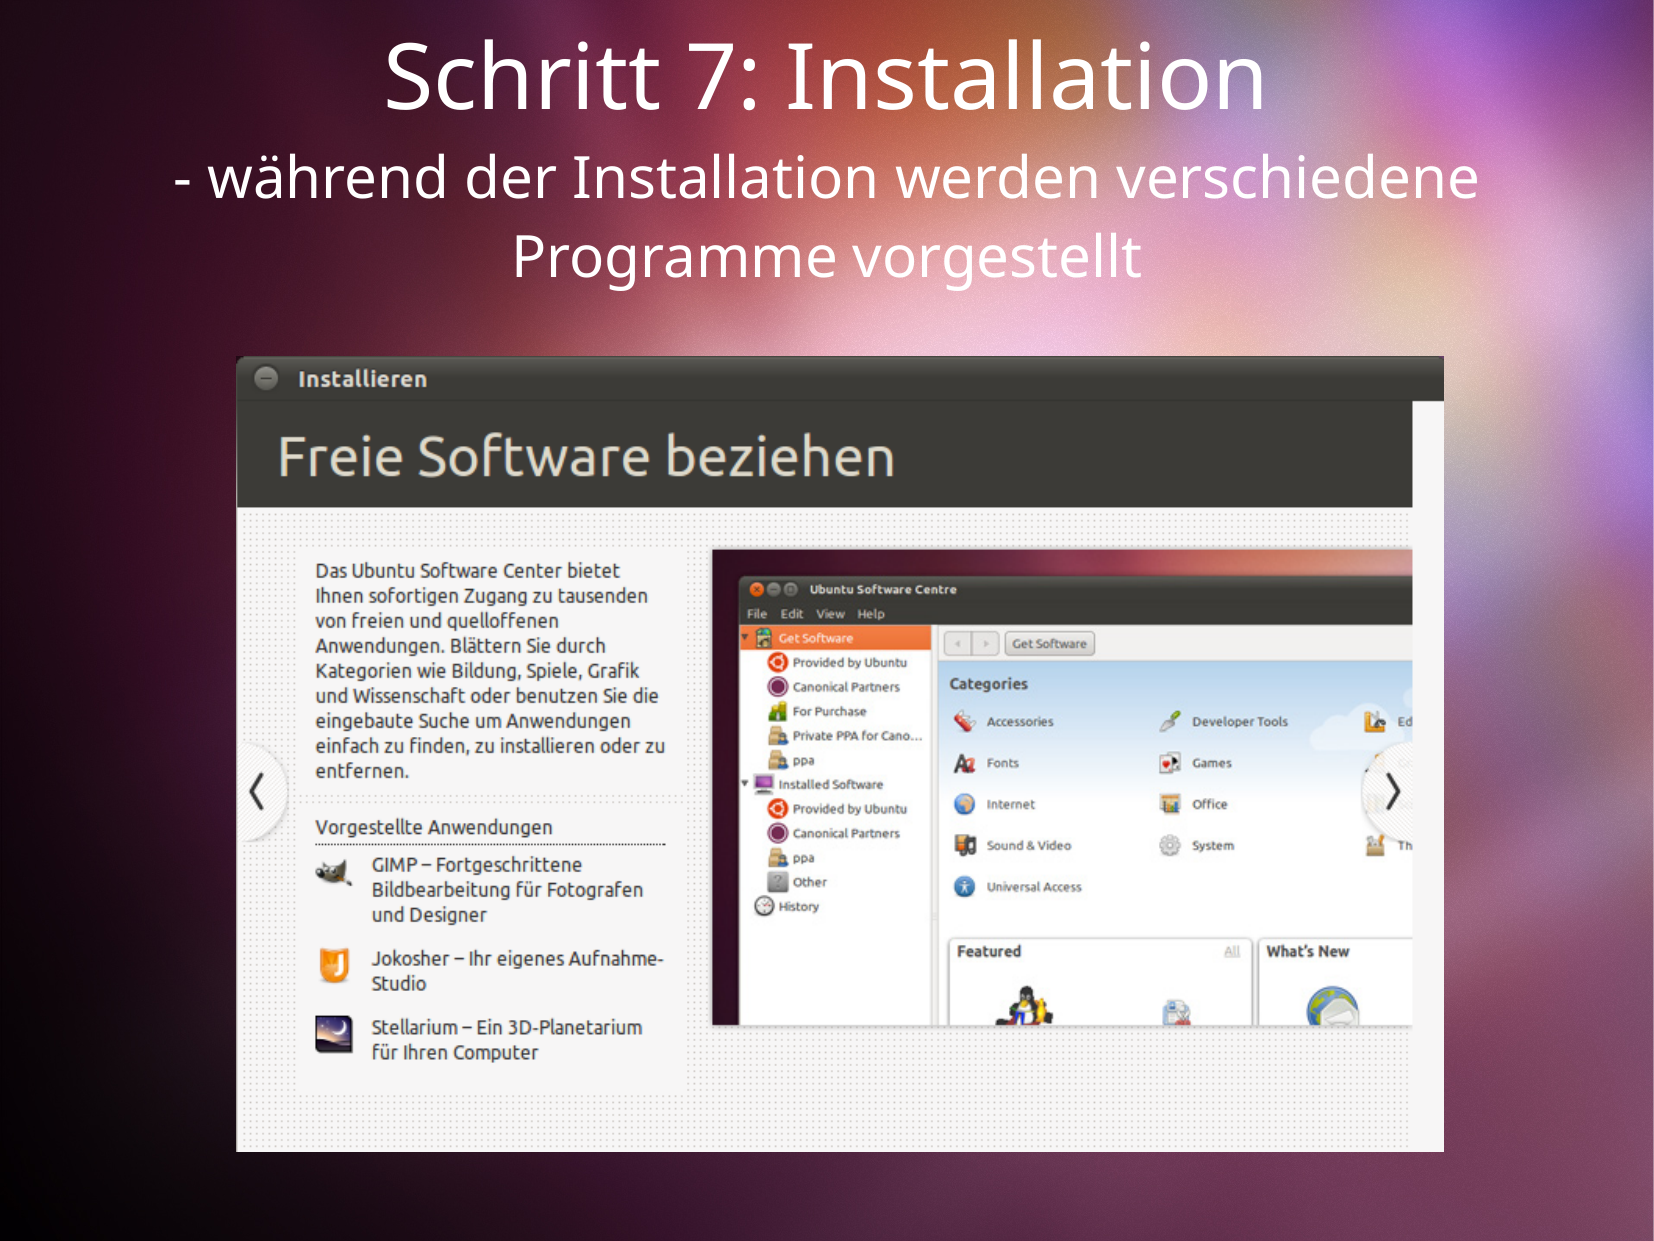

# Schritt 7: Installation - während der Installation werden verschiedene Programme vorgestellt